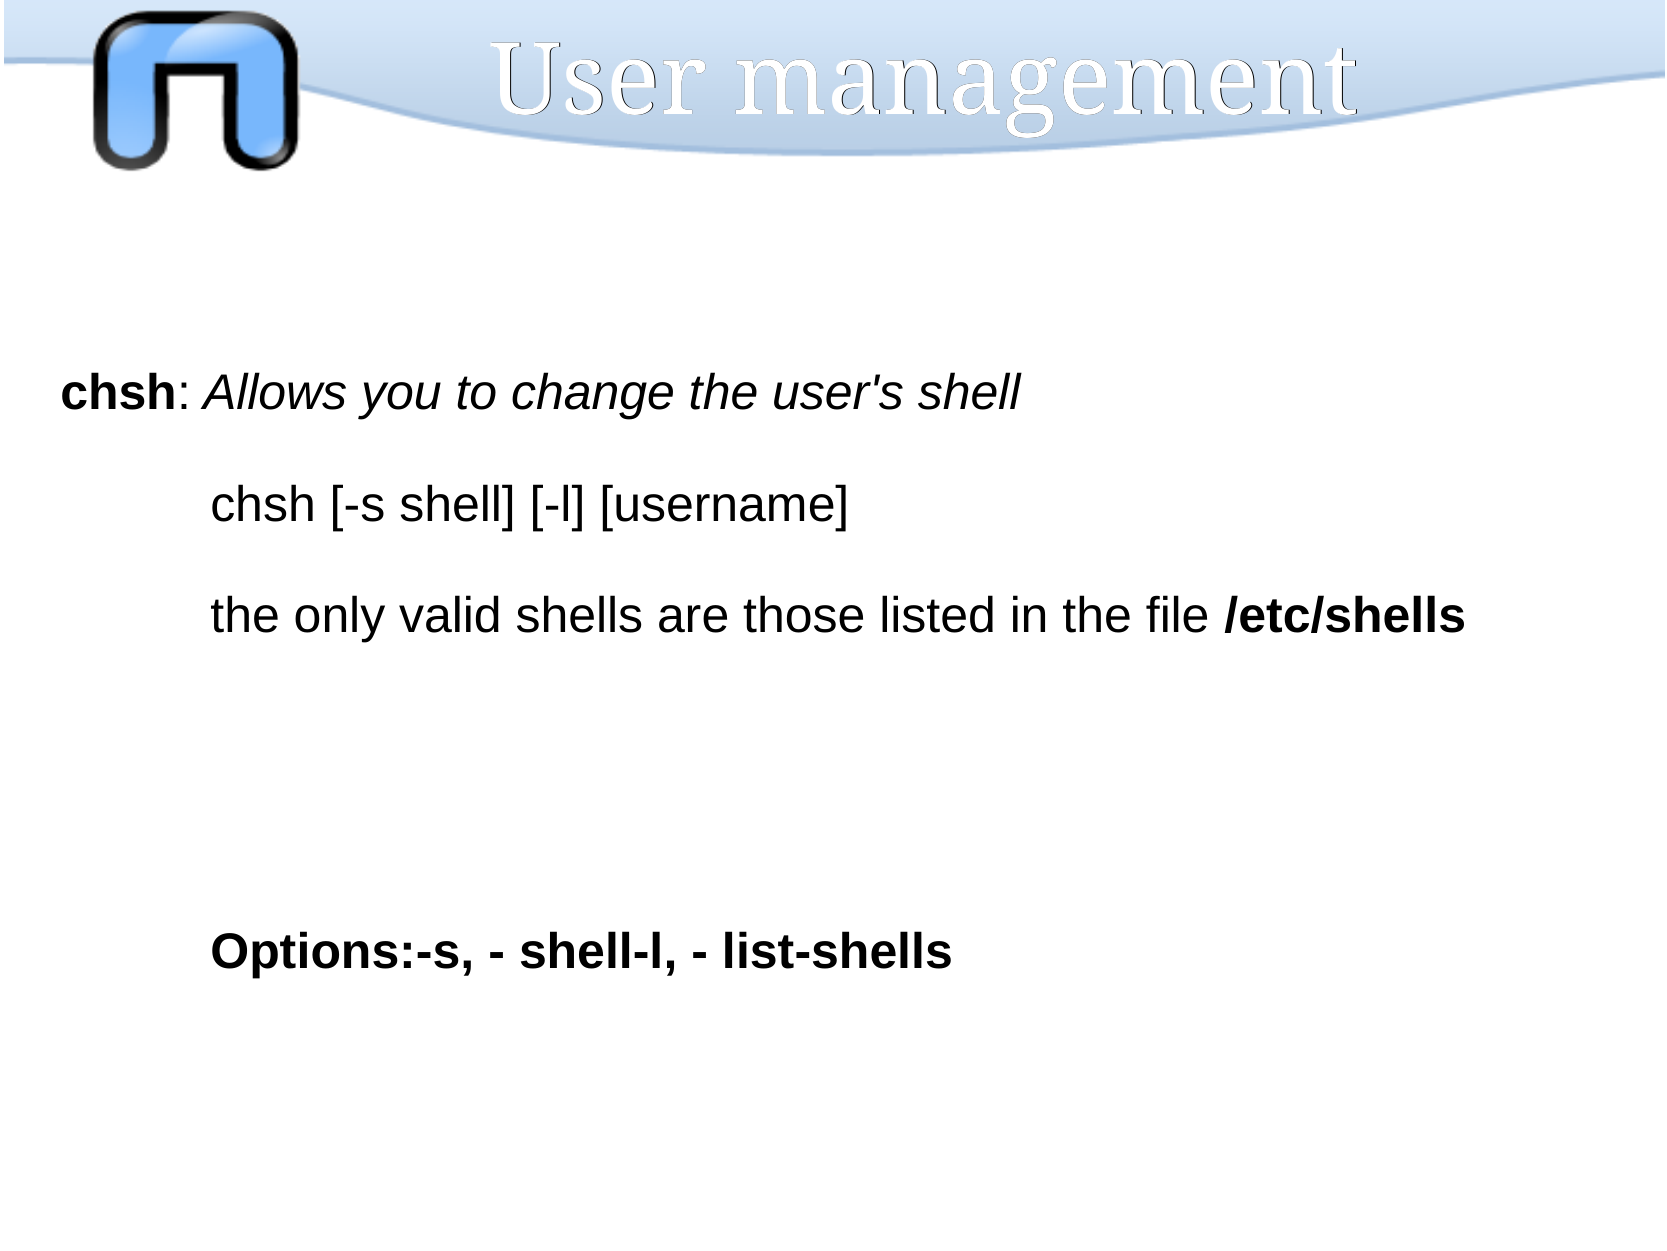

User management
# chsh: Allows you to change the user's shell
chsh [-s shell] [-l] [username]
the only valid shells are those listed in the file /etc/shells
Options:-s, - shell-l, - list-shells